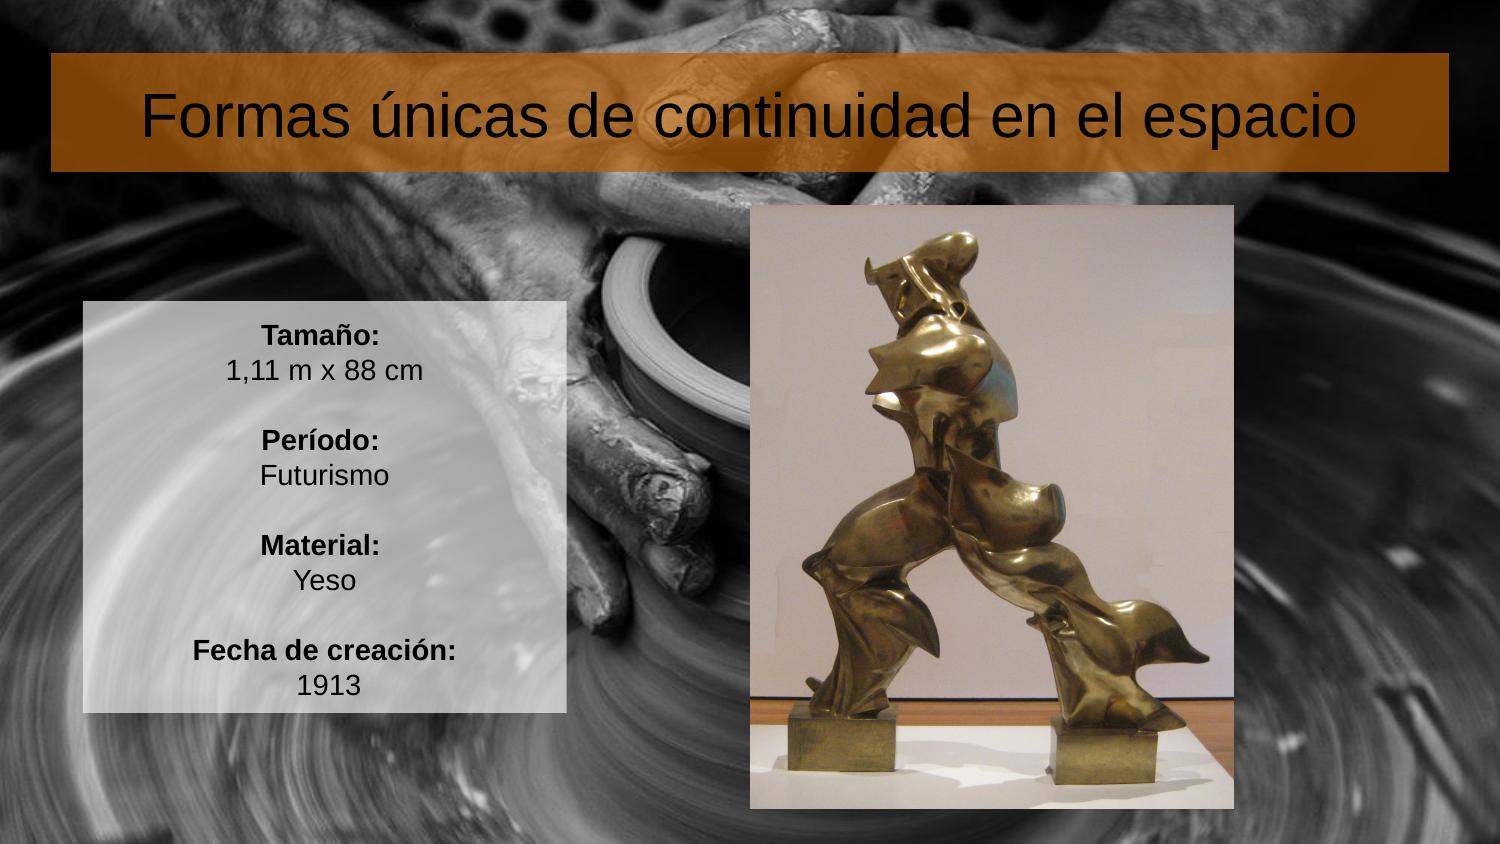

# Formas únicas de continuidad en el espacio
Tamaño:
1,11 m x 88 cm
Período:
Futurismo
Material:
Yeso
Fecha de creación:
 1913